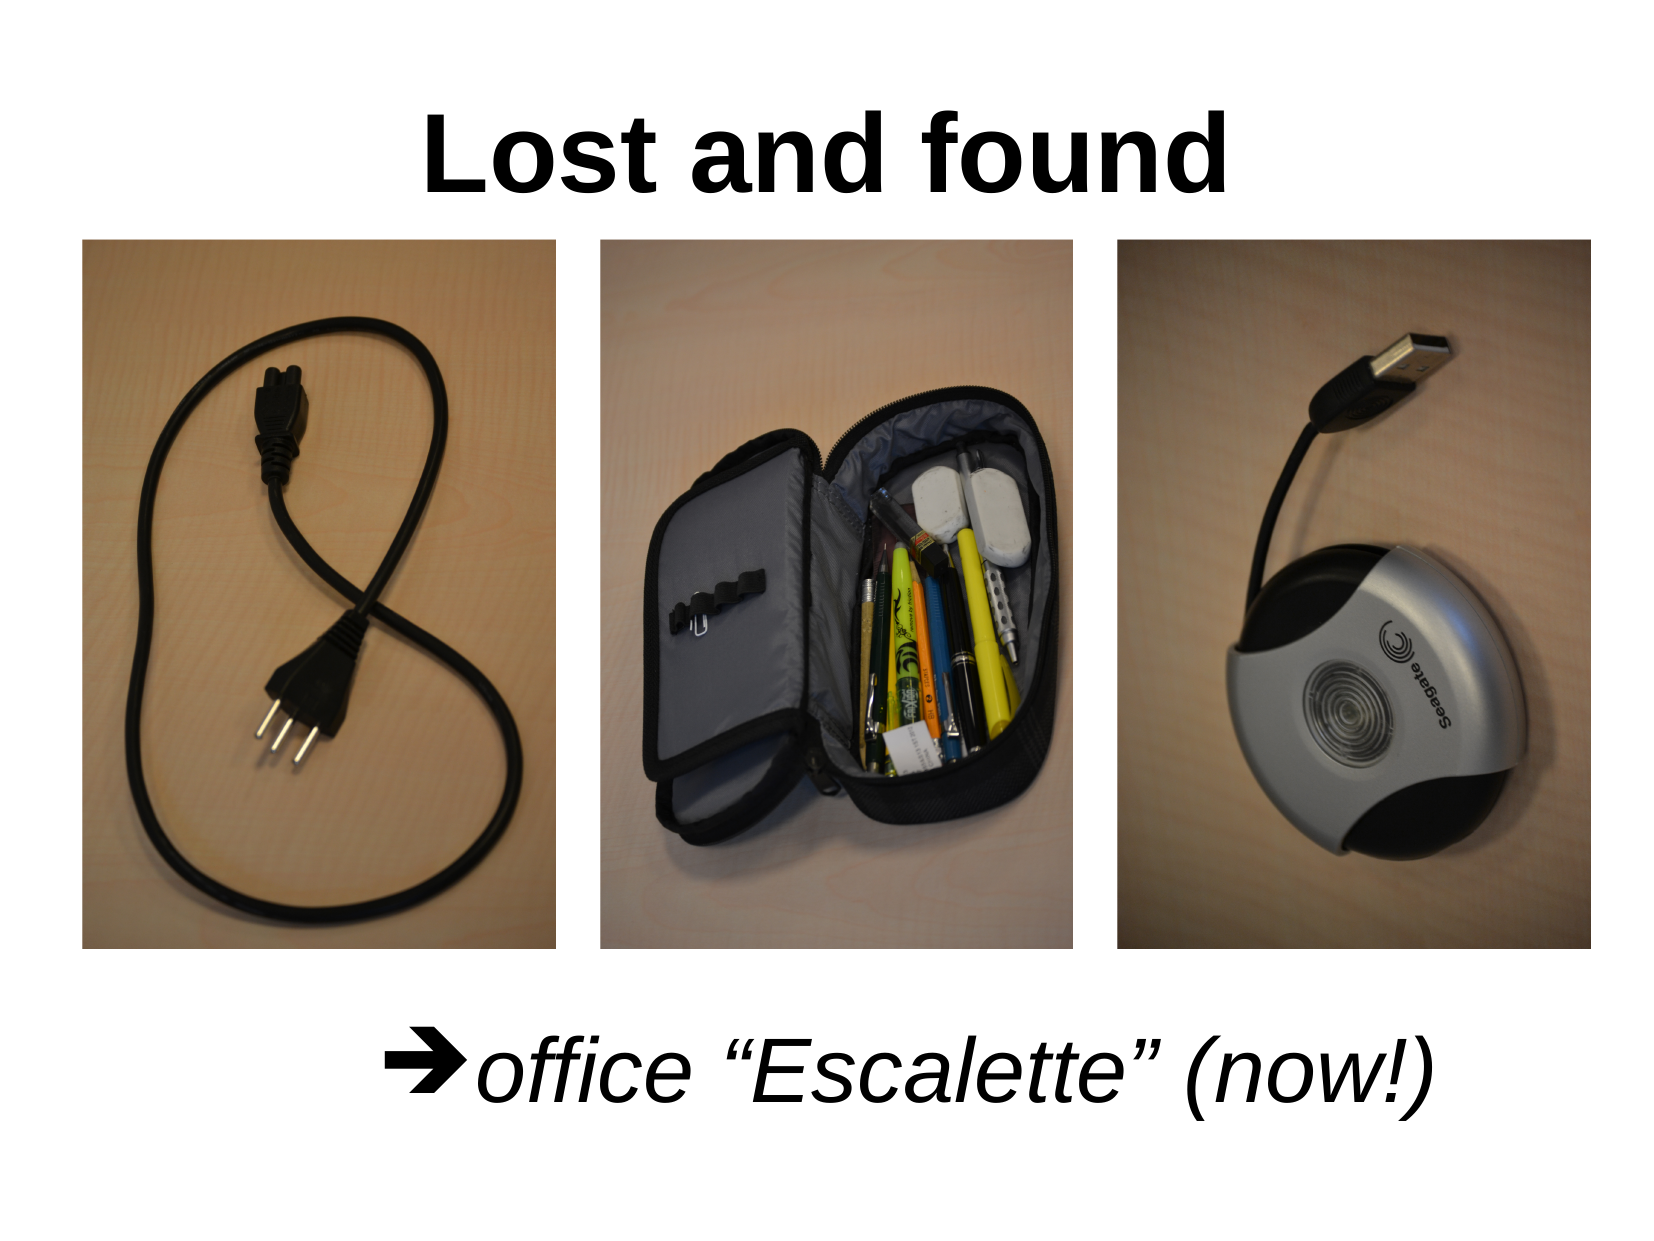

# Lost and found
office “Escalette” (now!)